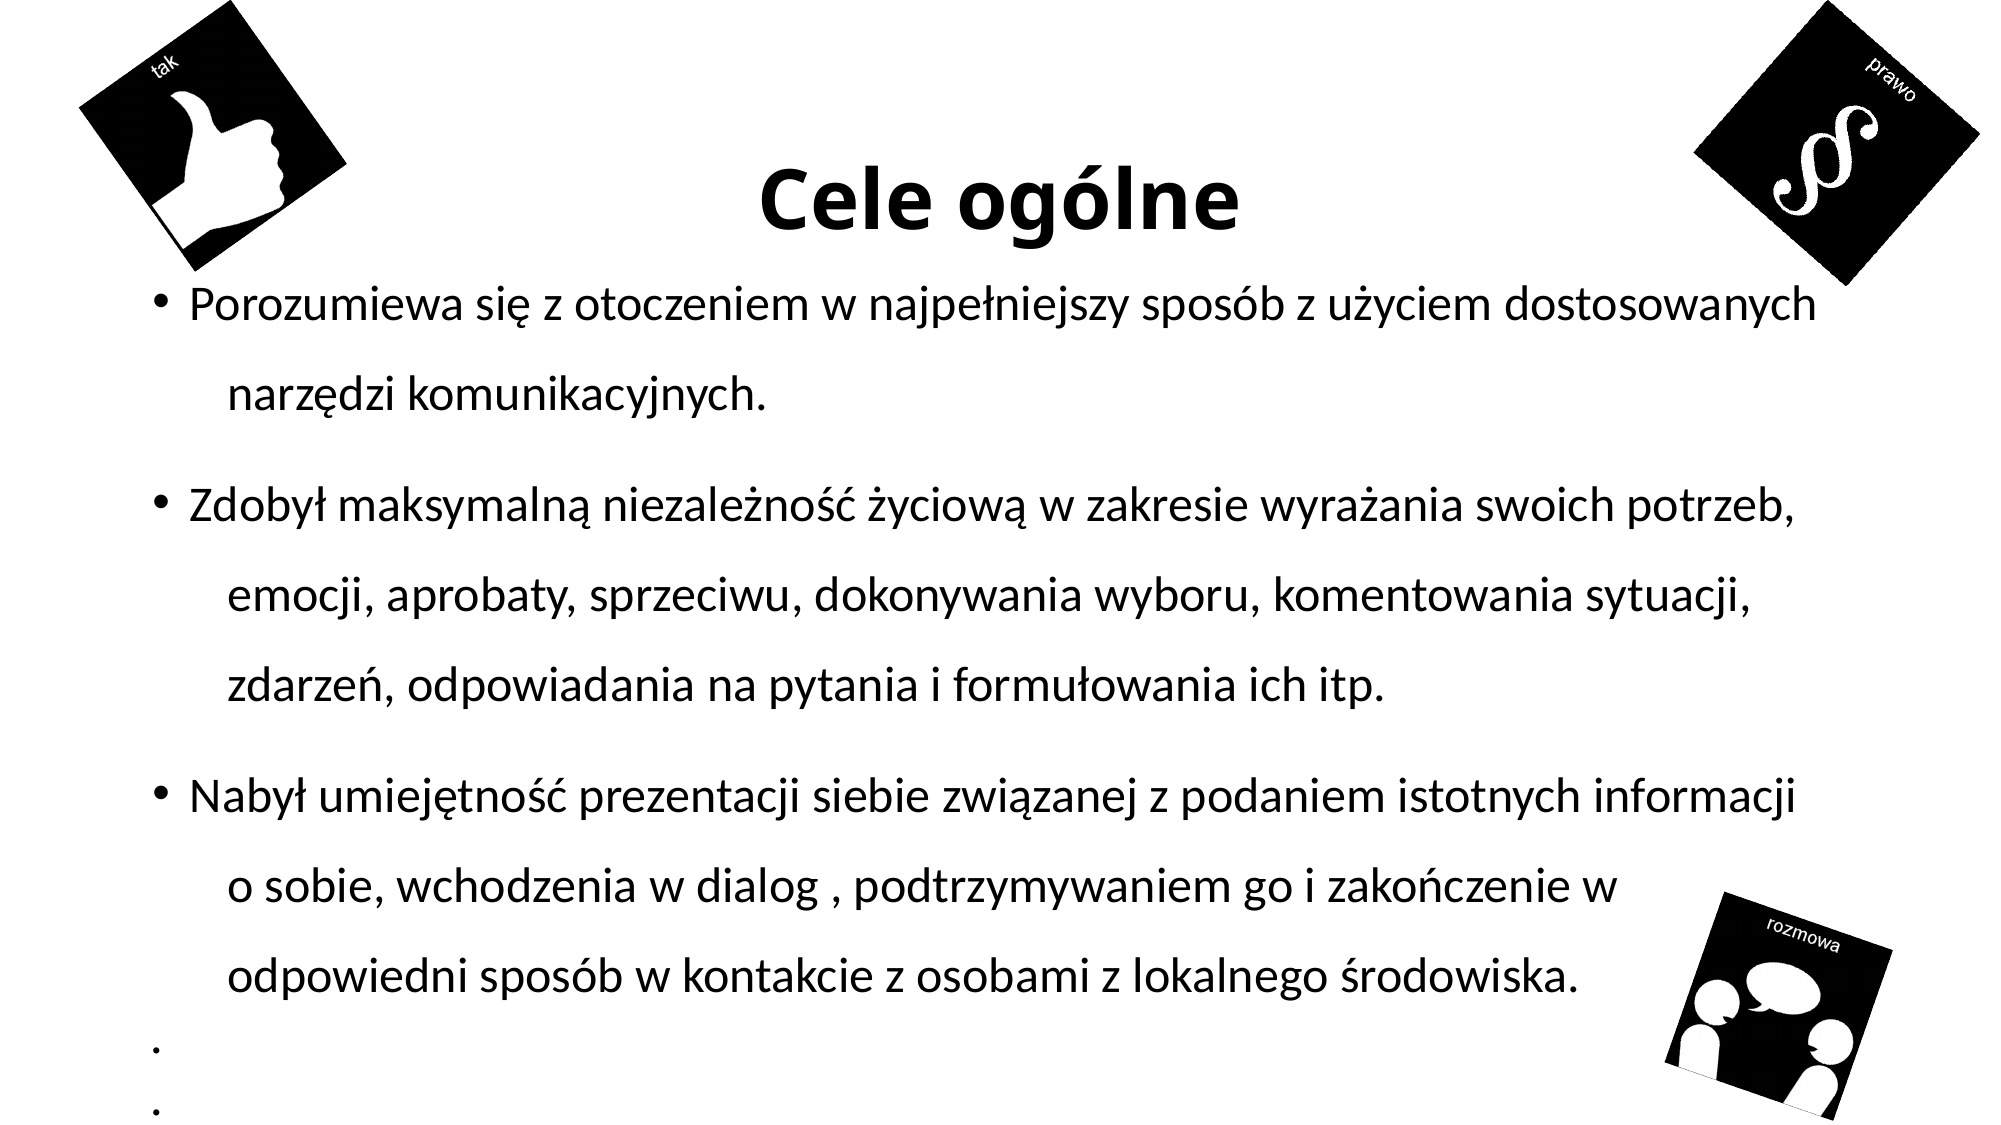

# Cele ogólne
Porozumiewa się z otoczeniem w najpełniejszy sposób z użyciem dostosowanych narzędzi komunikacyjnych.
Zdobył maksymalną niezależność życiową w zakresie wyrażania swoich potrzeb, emocji, aprobaty, sprzeciwu, dokonywania wyboru, komentowania sytuacji, zdarzeń, odpowiadania na pytania i formułowania ich itp.
Nabył umiejętność prezentacji siebie związanej z podaniem istotnych informacji
o sobie, wchodzenia w dialog , podtrzymywaniem go i zakończenie w odpowiedni sposób w kontakcie z osobami z lokalnego środowiska.